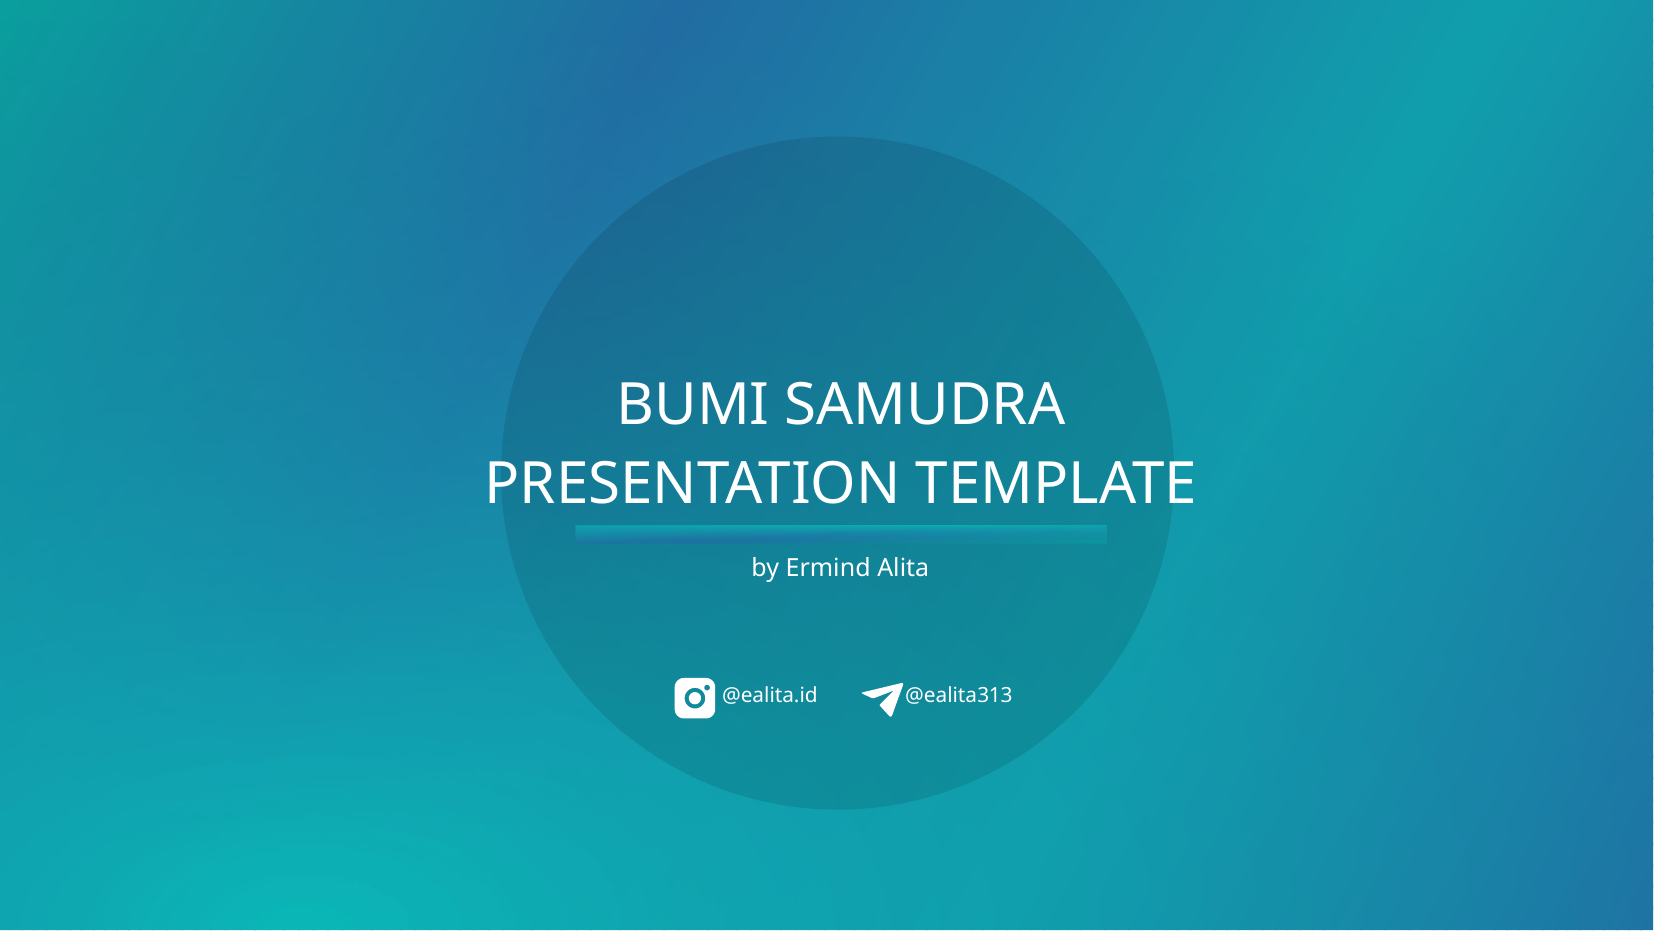

# BUMI SAMUDRA PRESENTATION TEMPLATE
by Ermind Alita
@ealita.id
@ealita313